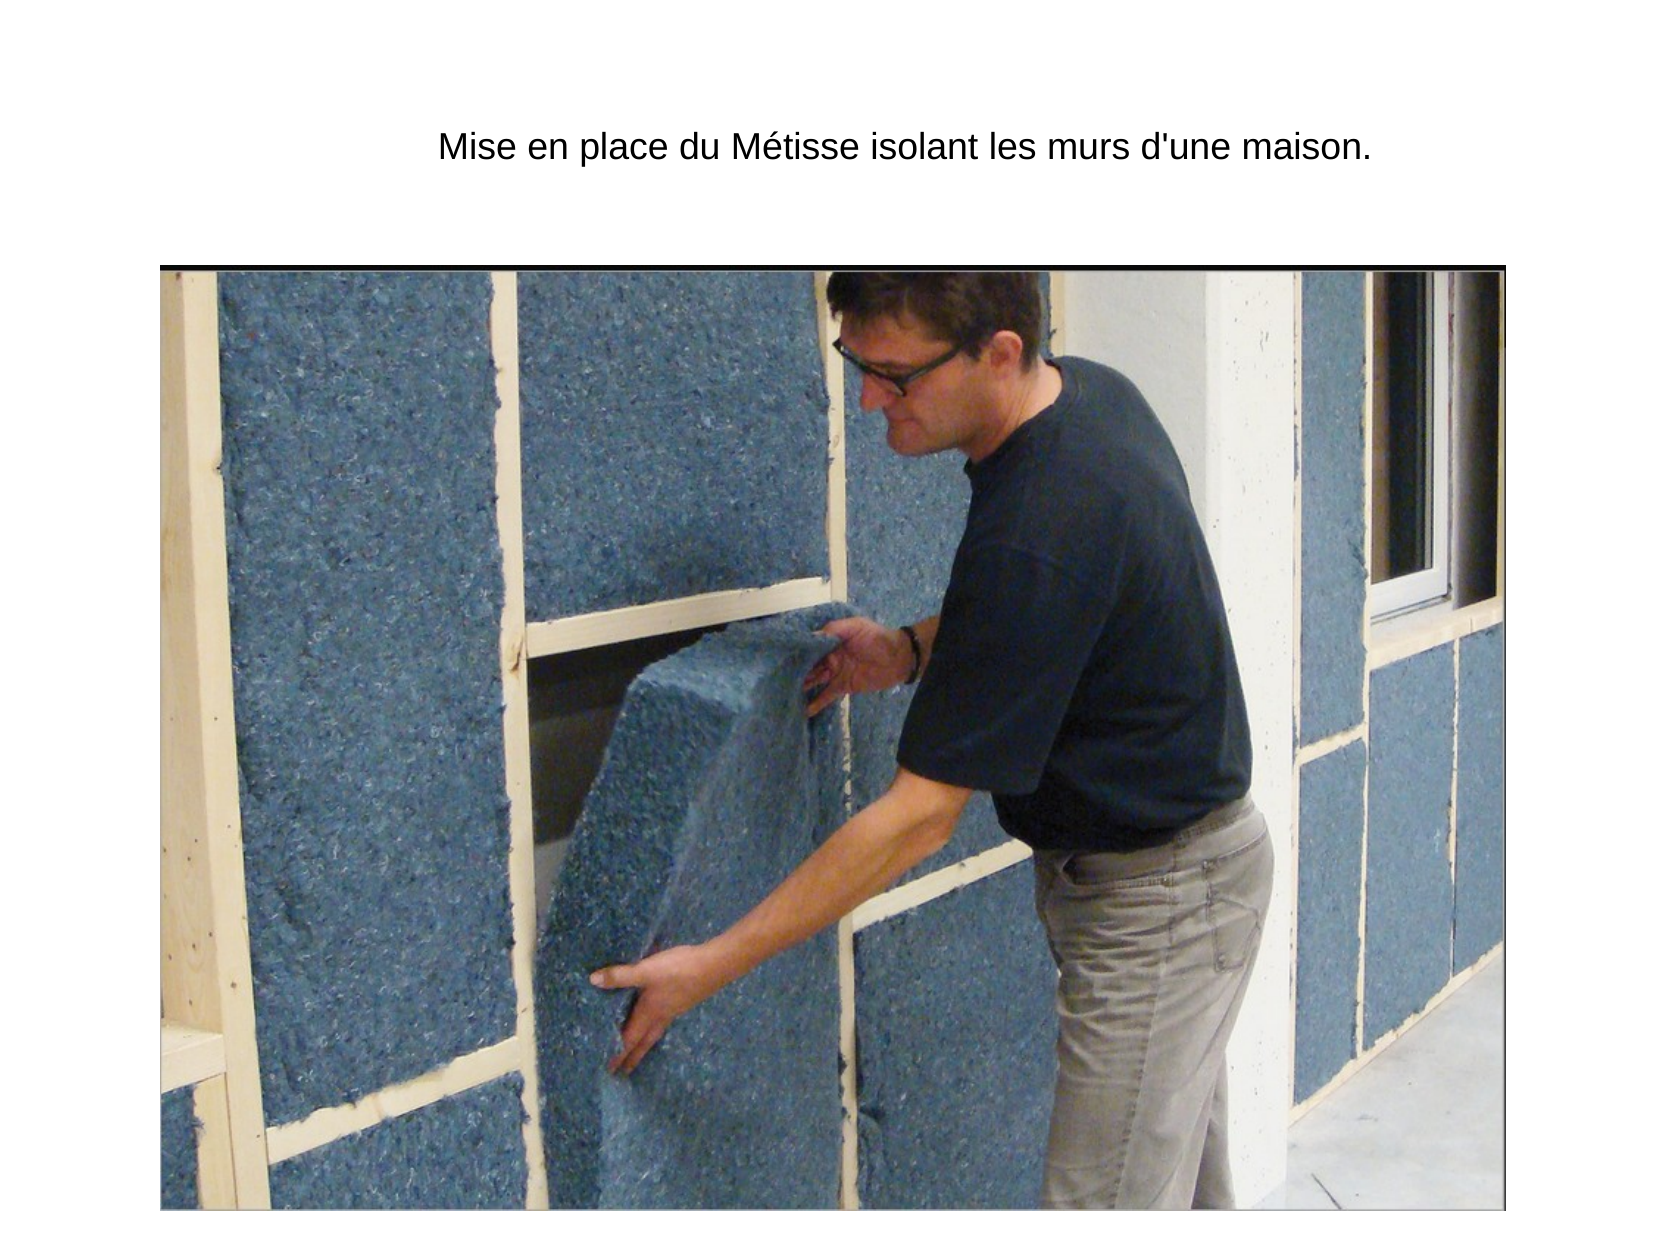

Mise en place du Métisse isolant les murs d'une maison.